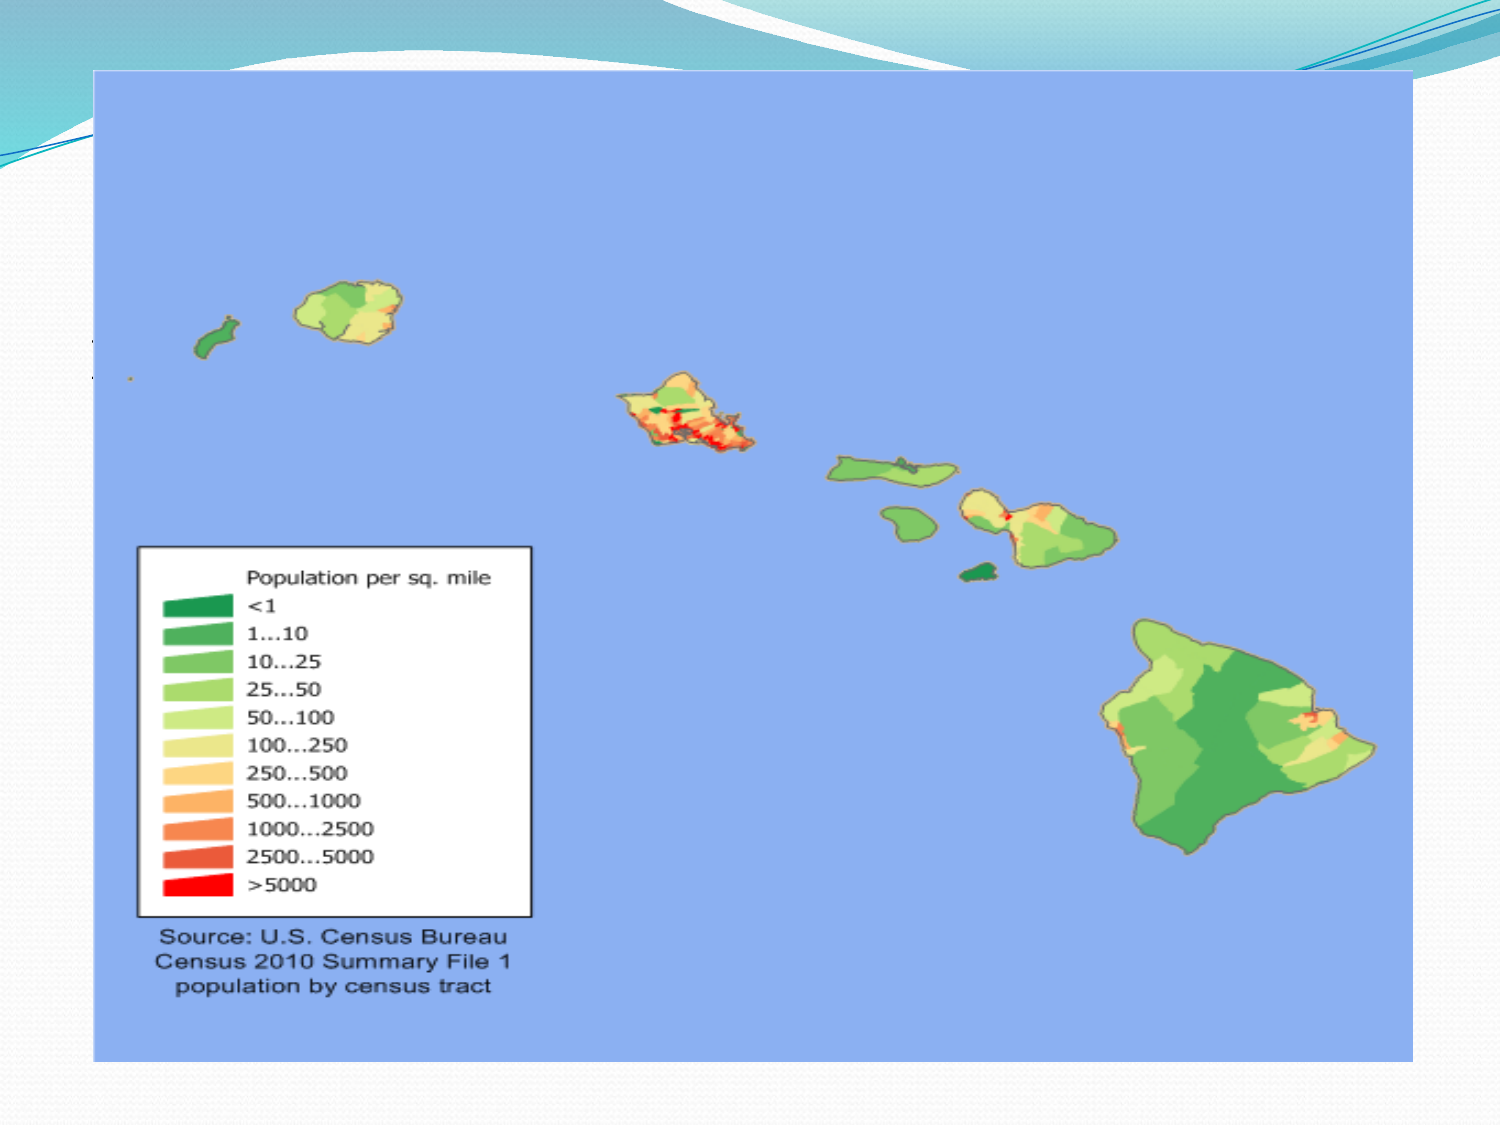

# PREBIVALSTVO IN RASTJE
PREBIVALSTVO
1,374,810 : (Japonci, Filipinci, Kitajci, Korejci, Azijci)